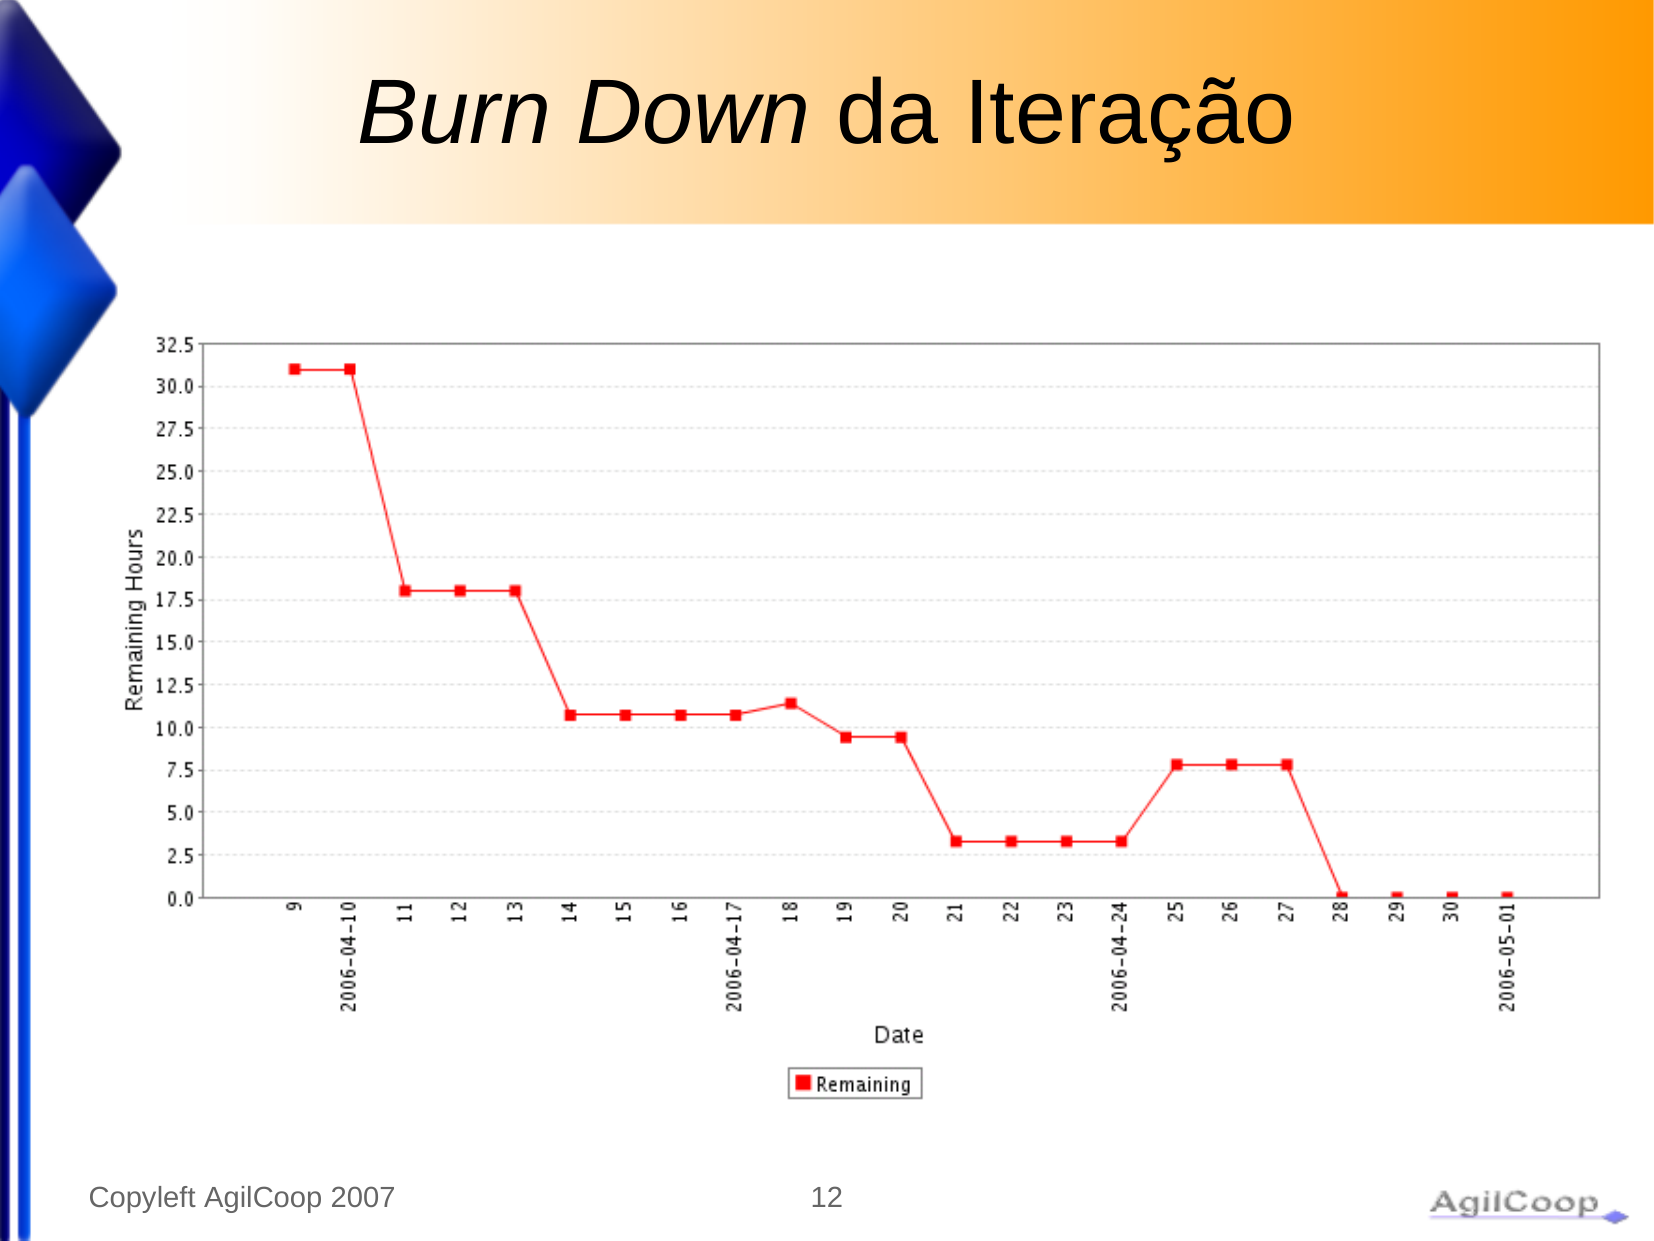

# Burn Down da Iteração
Copyleft AgilCoop 2007
12